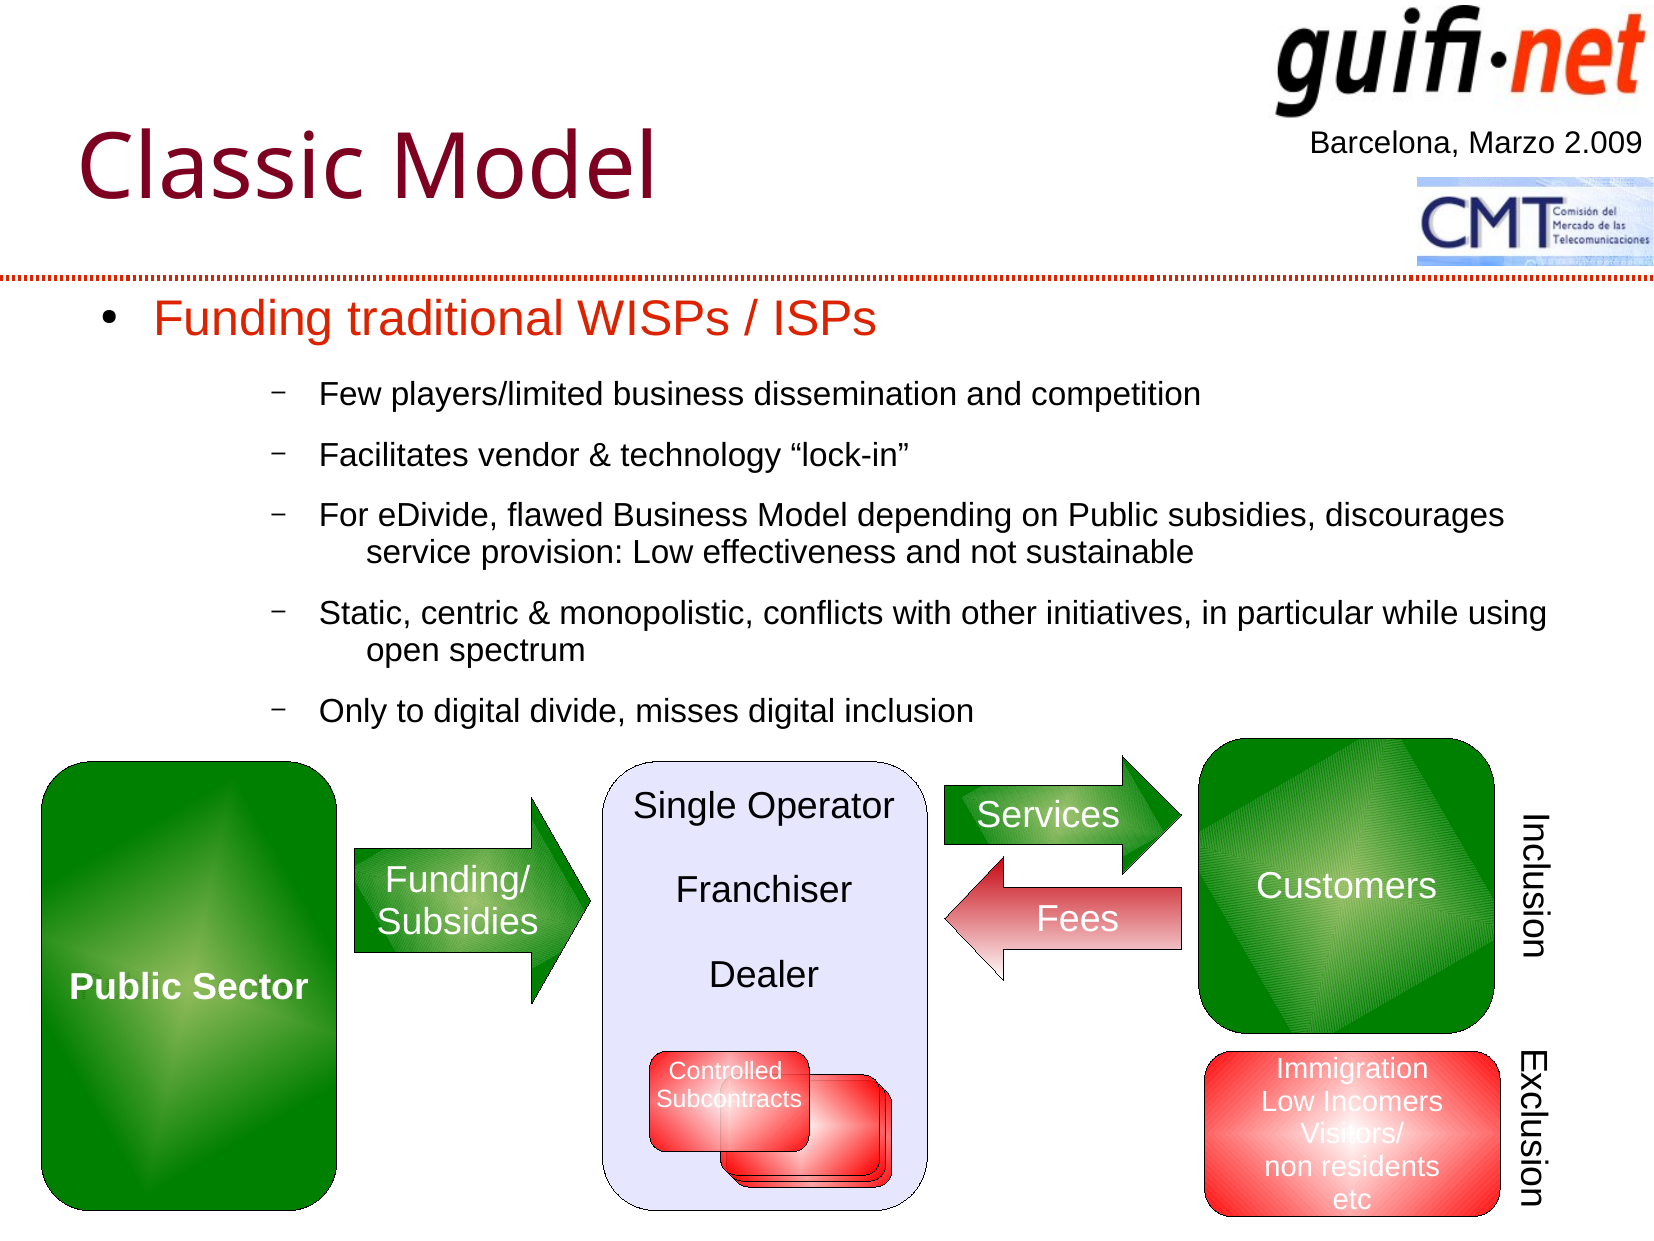

# Classic Model
Funding traditional WISPs / ISPs
Few players/limited business dissemination and competition
Facilitates vendor & technology “lock-in”
For eDivide, flawed Business Model depending on Public subsidies, discourages service provision: Low effectiveness and not sustainable
Static, centric & monopolistic, conflicts with other initiatives, in particular while using open spectrum
Only to digital divide, misses digital inclusion
Customers
Services
Public Sector
Public Sector
Public Sector
Single Operator
Franchiser
Dealer
Funding/
Subsidies
Fees
Inclusion
Controlled
Subcontracts
Immigration
Low Incomers
Visitors/
non residents
etc
Exclusion